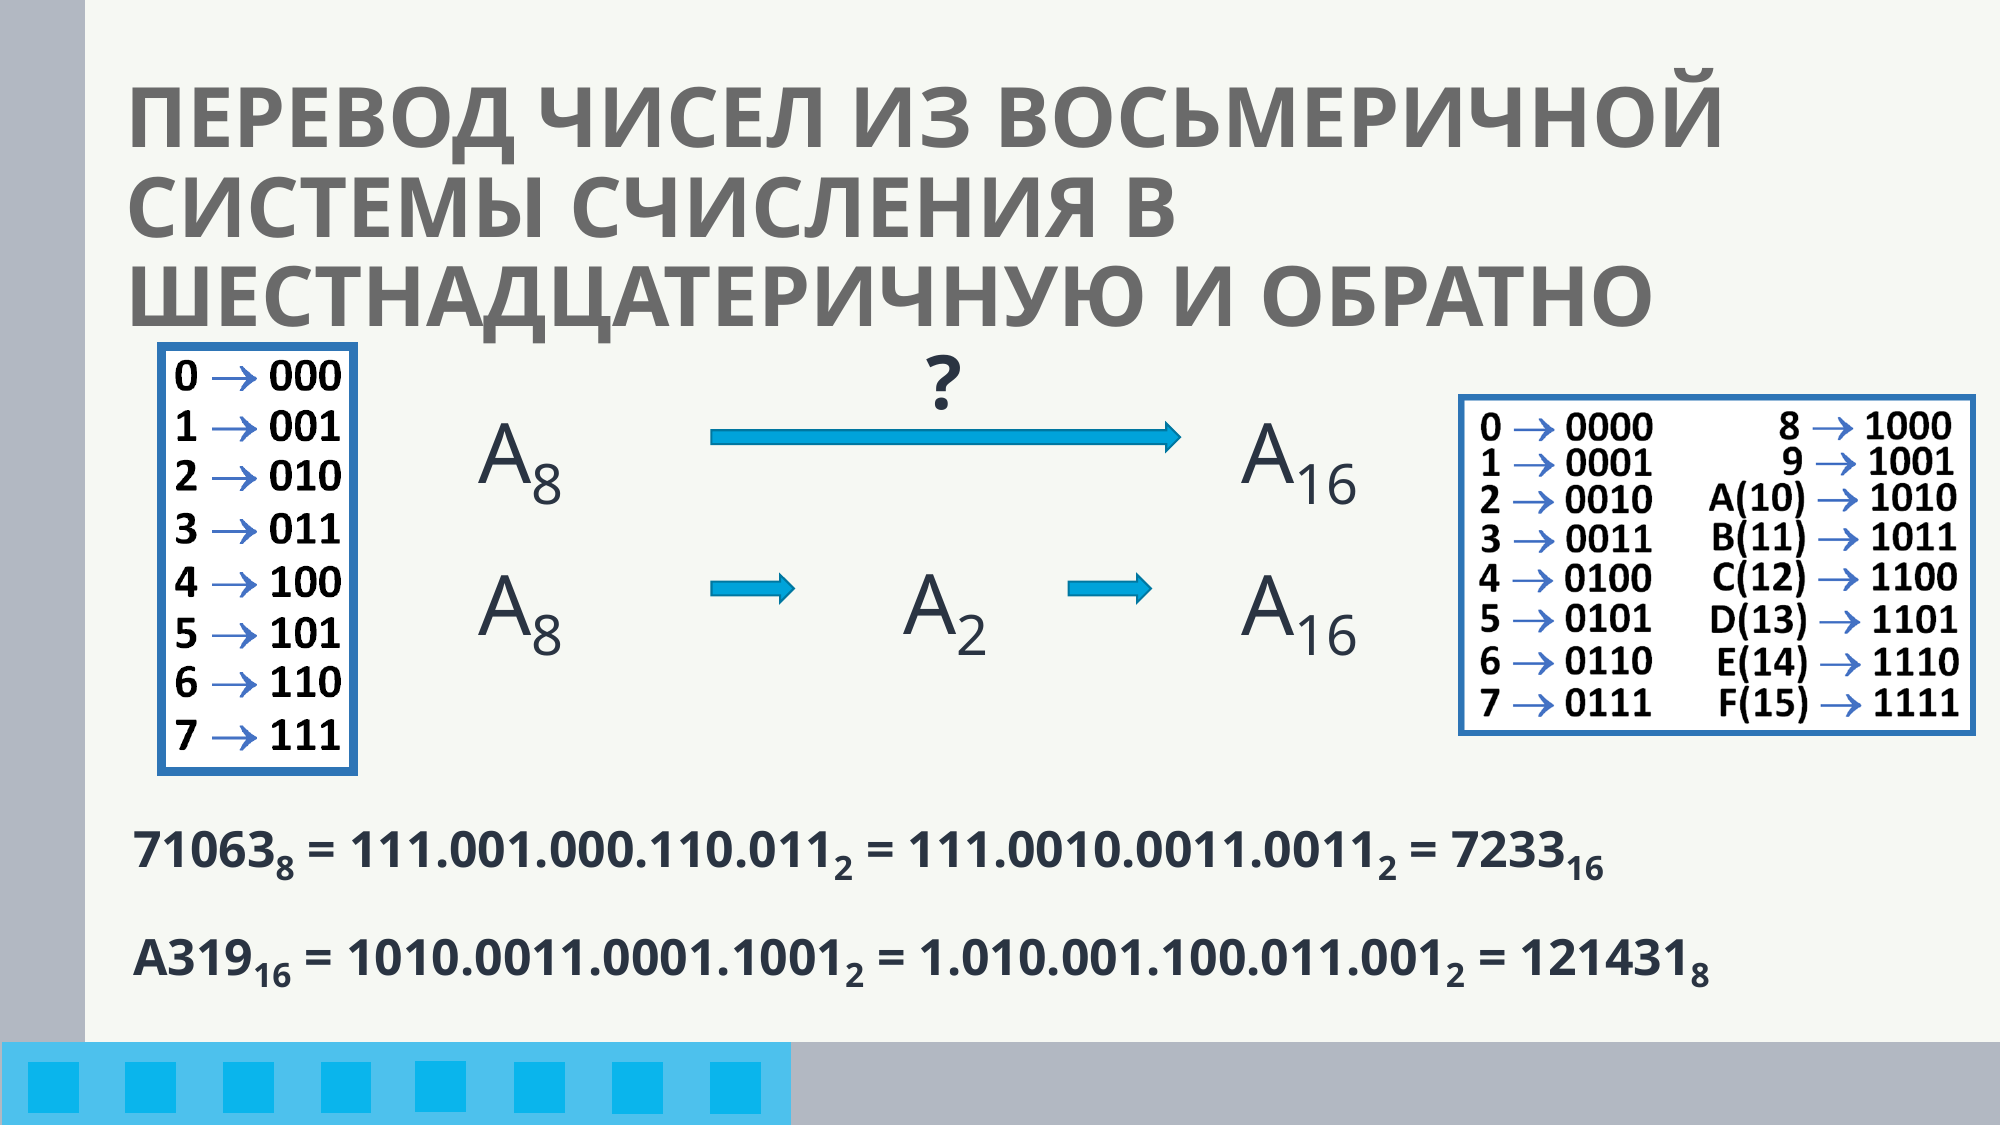

# ПЕРЕВОД ЧИСЕЛ ИЗ ВОСЬМЕРИЧНОЙ СИСТЕМЫ СЧИСЛЕНИЯ В ШЕСТНАДЦАТЕРИЧНУЮ И ОБРАТНО
?
А8
А16
А2
А8
А16
710638 = 111.001.000.110.0112 = 111.0010.0011.00112 = 723316
А31916 = 1010.0011.0001.10012 = 1.010.001.100.011.0012 = 1214318